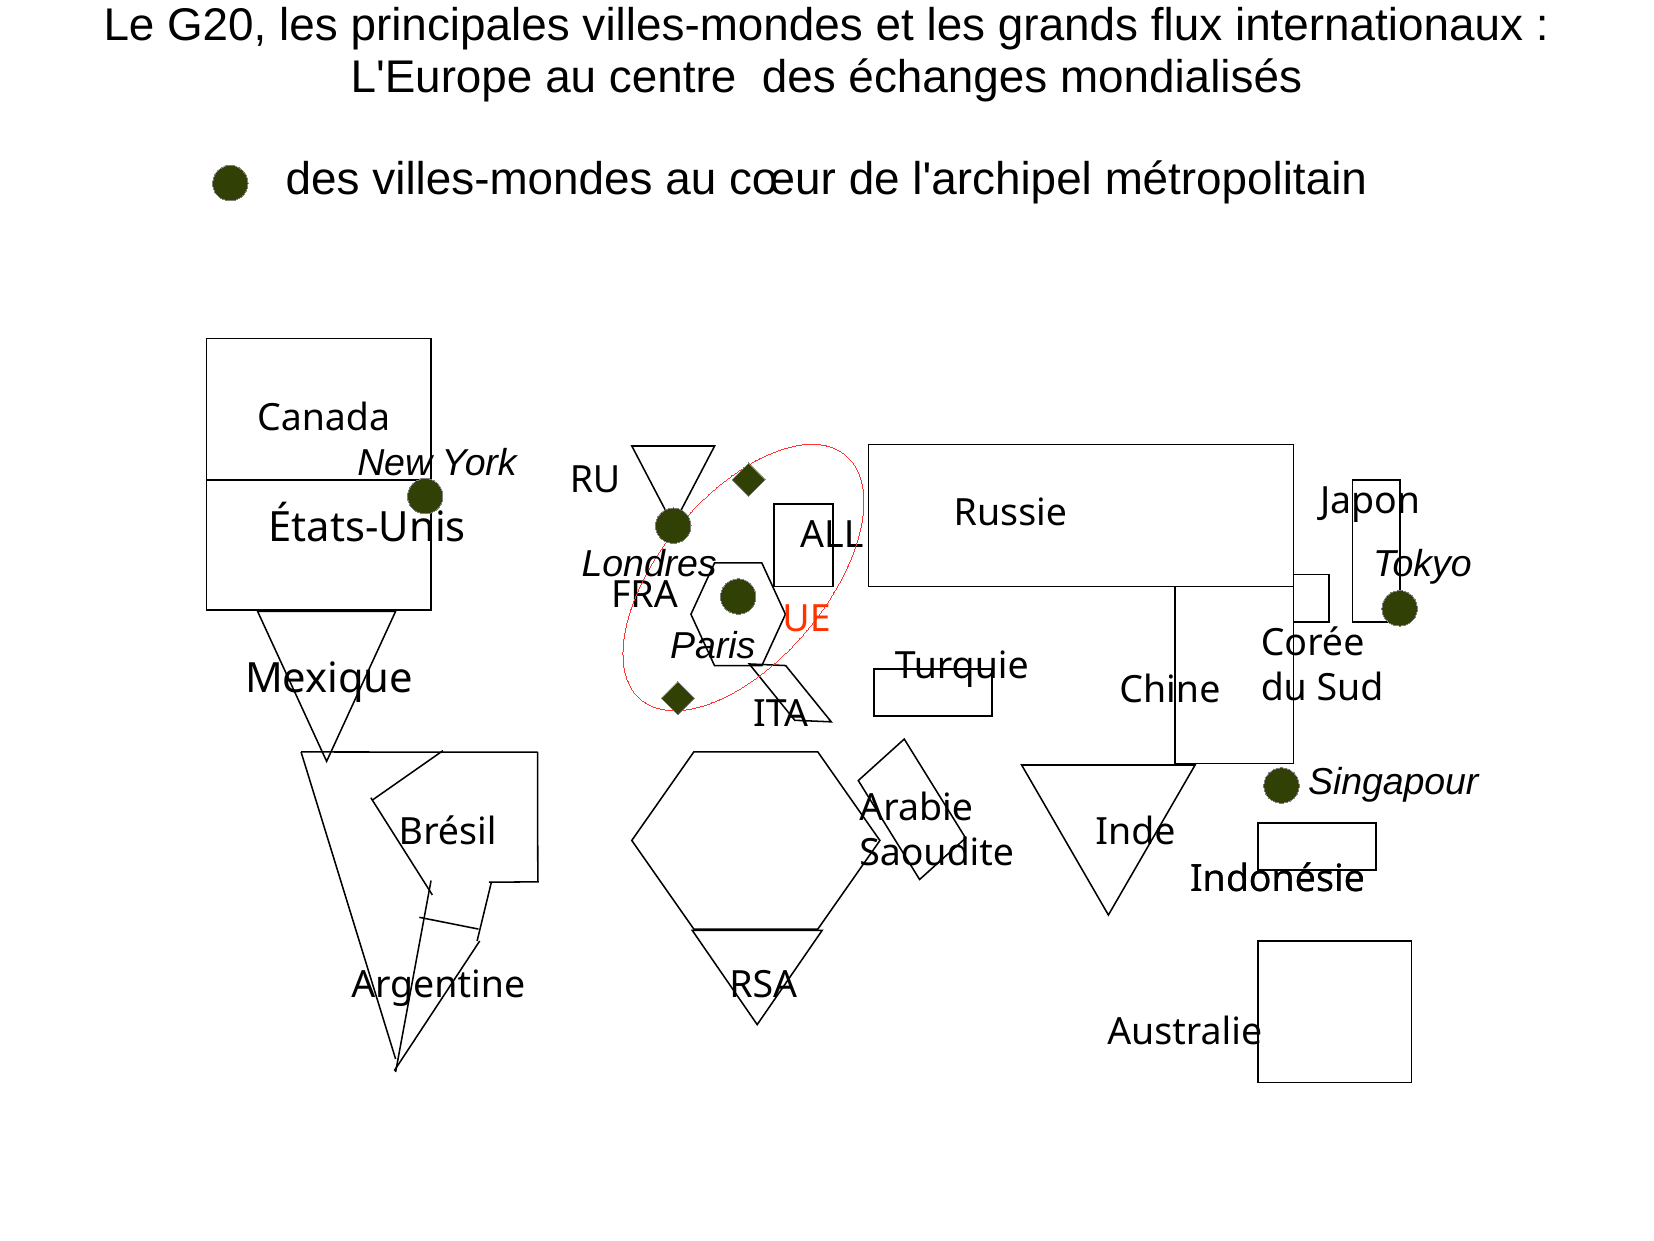

# Le G20, les principales villes-mondes et les grands flux internationaux : L'Europe au centre des échanges mondialisés des villes-mondes au cœur de l'archipel métropolitain
Canada
New York
RU
Japon
Russie
États-Unis
ALL
Londres
Tokyo
FRA
UE
Corée du Sud
Paris
Turquie
Mexique
Chine
ITA
Singapour
Arabie Saoudite
Brésil
Inde
Indonésie
Indonésie
Argentine
RSA
Australie